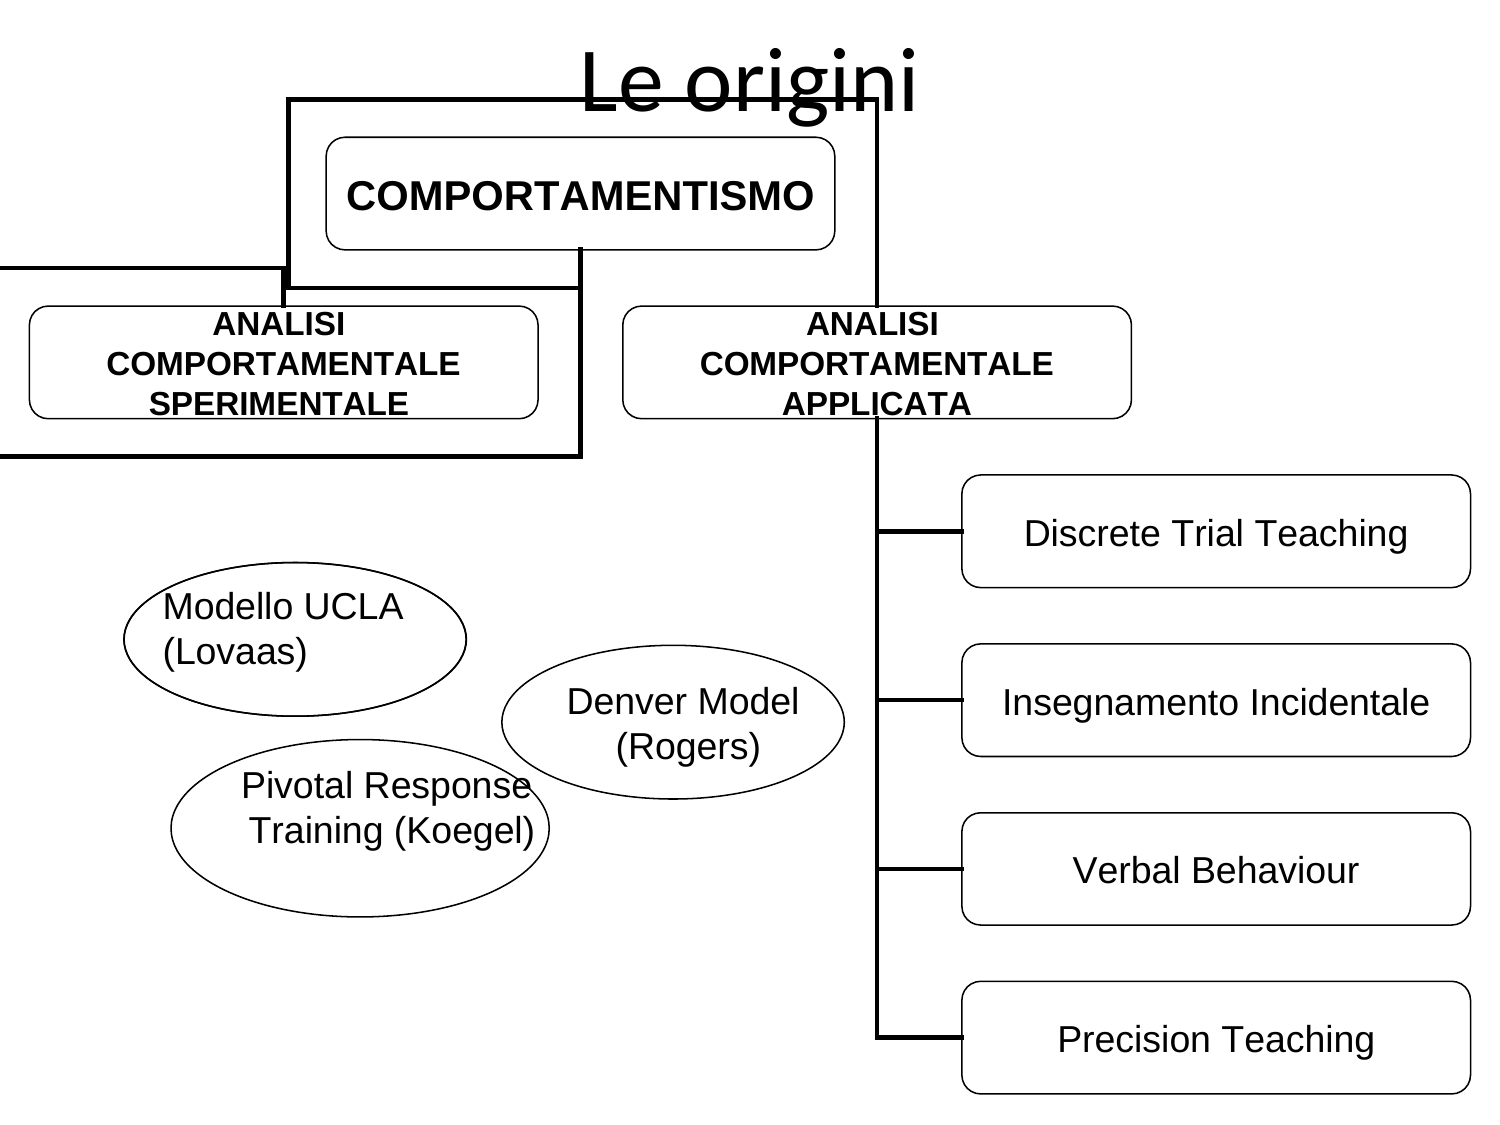

# Le origini
COMPORTAMENTISMO
ANALISI
COMPORTAMENTALE
SPERIMENTALE
ANALISI
COMPORTAMENTALE
APPLICATA
Discrete Trial Teaching
Insegnamento Incidentale
Verbal Behaviour
Precision Teaching
Modello UCLA (Lovaas)
Denver Model
(Rogers)
Pivotal Response
Training (Koegel)